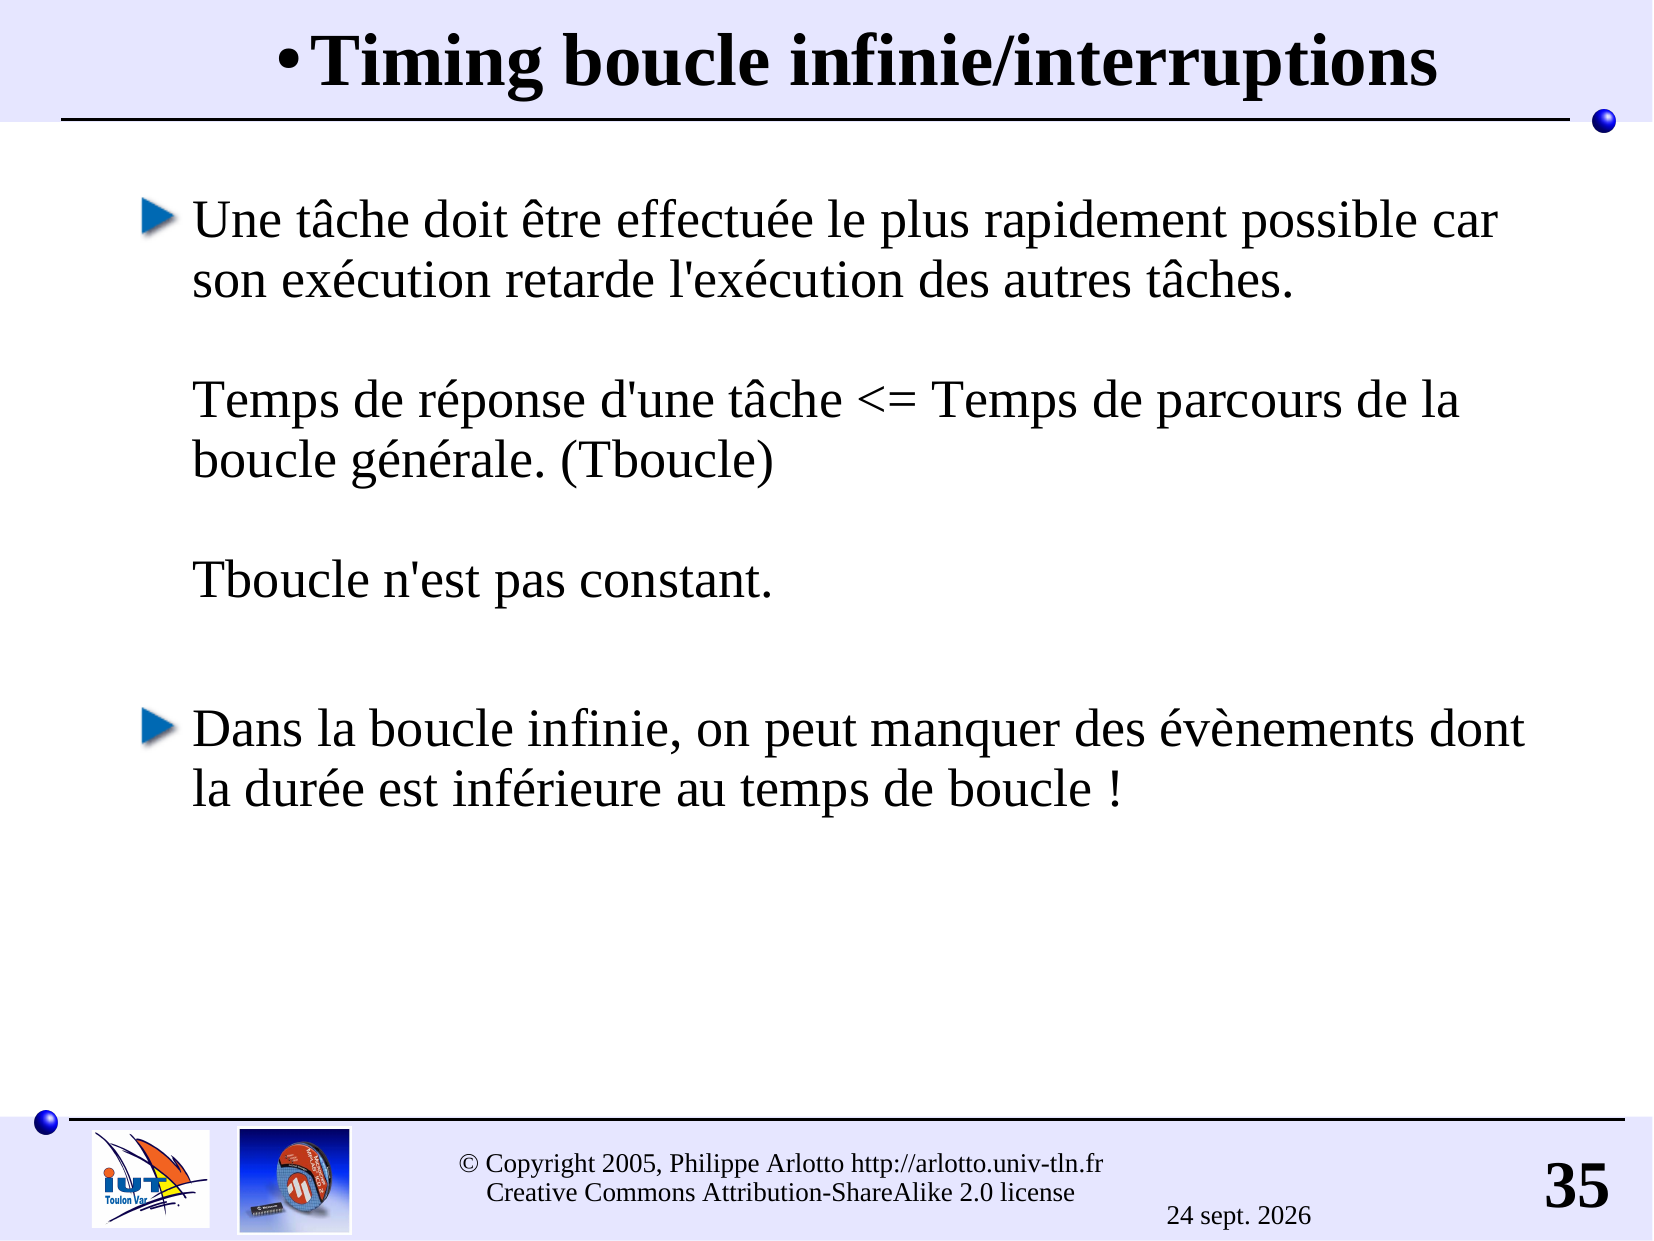

# Timing boucle infinie/interruptions
Une tâche doit être effectuée le plus rapidement possible car son exécution retarde l'exécution des autres tâches.
Temps de réponse d'une tâche <= Temps de parcours de la boucle générale. (Tboucle)
Tboucle n'est pas constant.
Dans la boucle infinie, on peut manquer des évènements dont la durée est inférieure au temps de boucle !